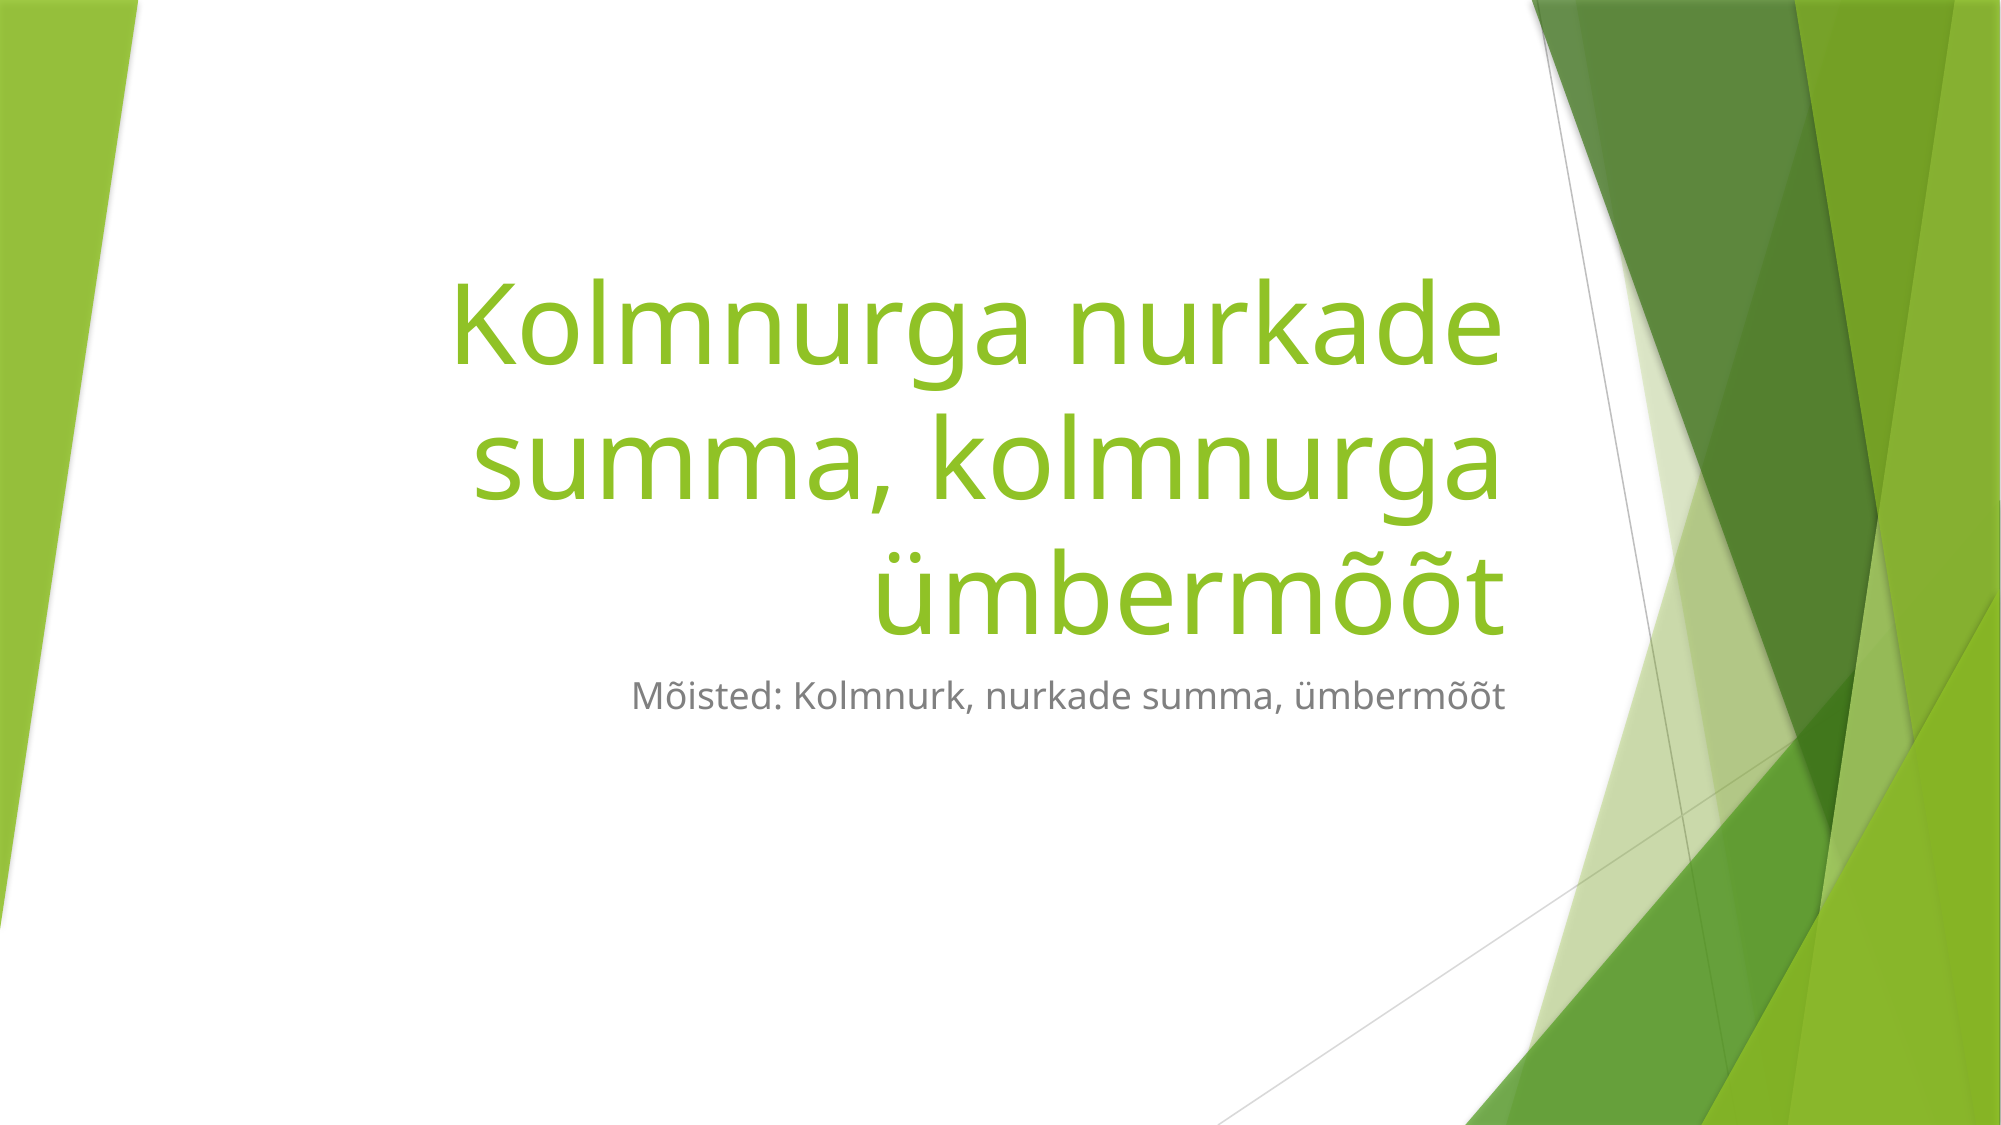

# Kolmnurga nurkade summa, kolmnurga ümbermõõt
Mõisted: Kolmnurk, nurkade summa, ümbermõõt